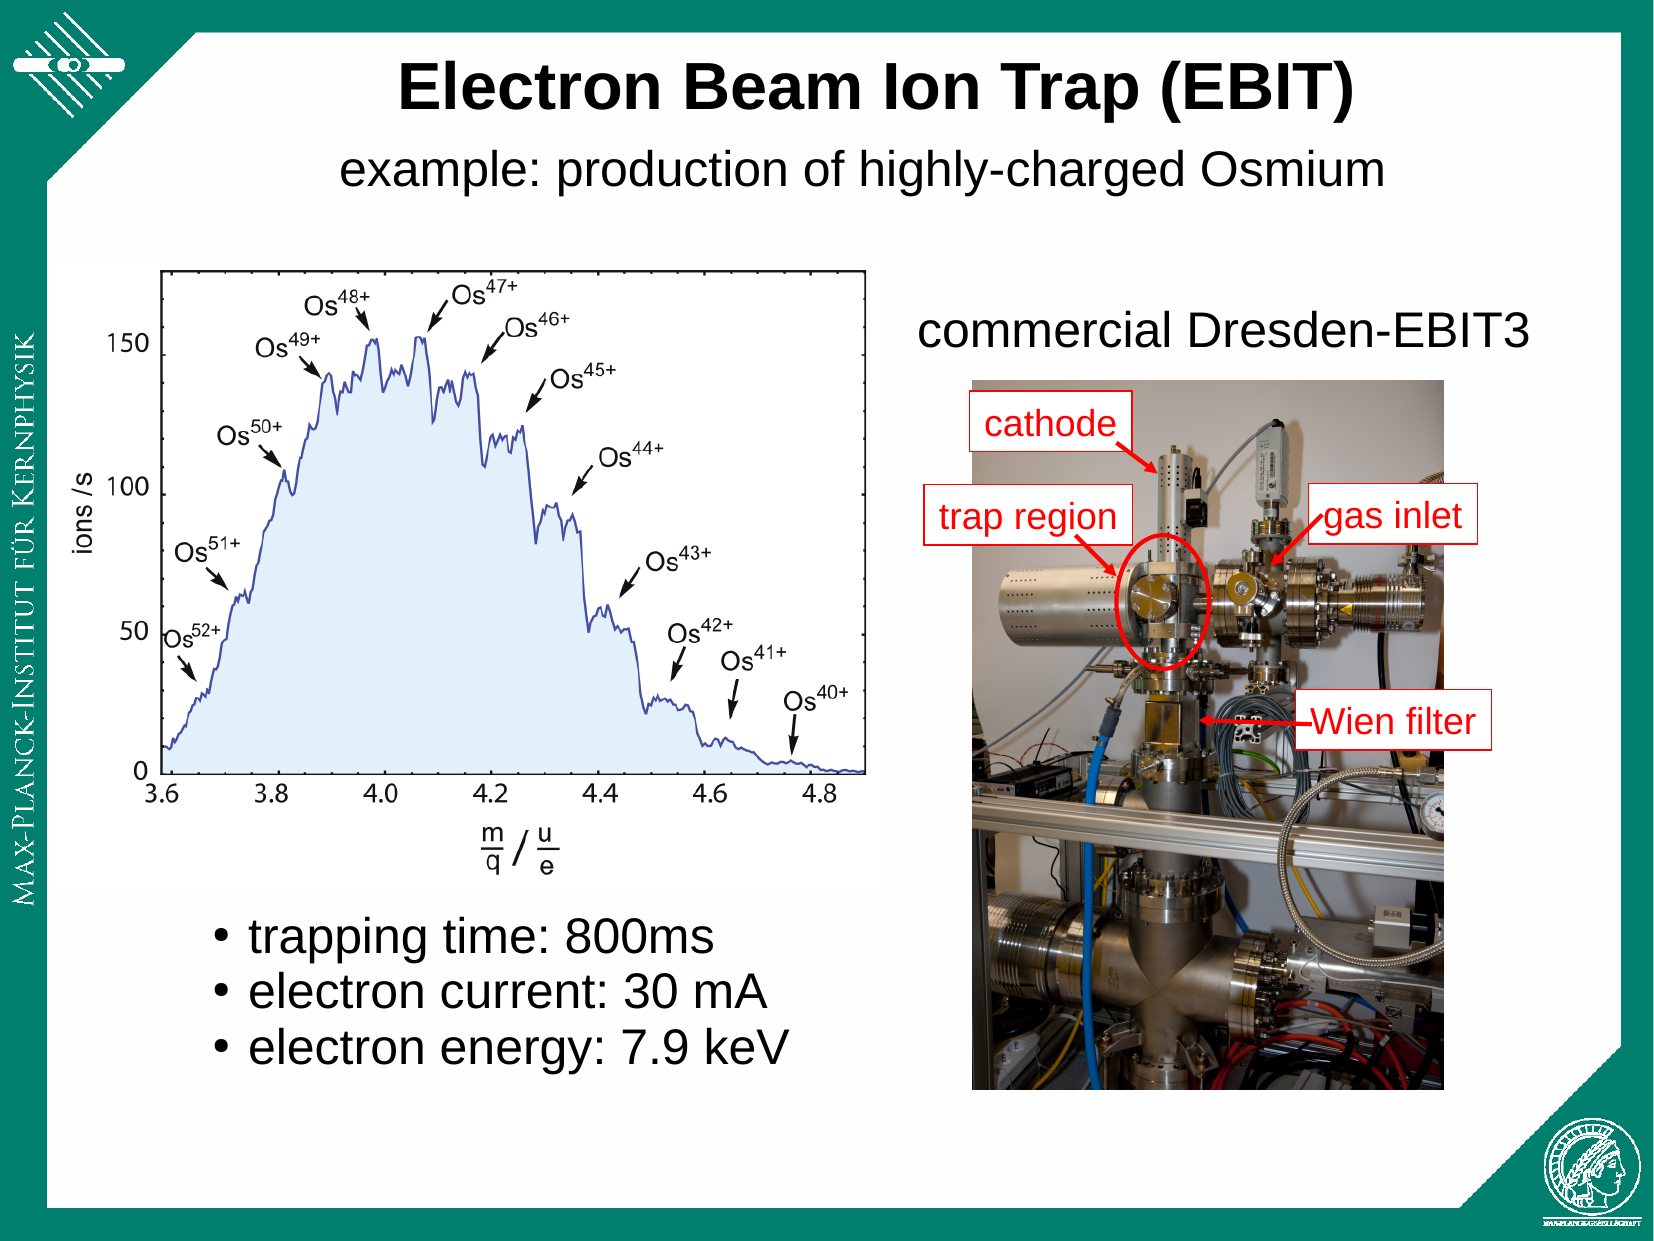

Electron Beam Ion Trap (EBIT)
example: production of highly-charged Osmium
commercial Dresden-EBIT3
cathode
gas inlet
trap region
Wien filter
trapping time: 800ms
electron current: 30 mA
electron energy: 7.9 keV